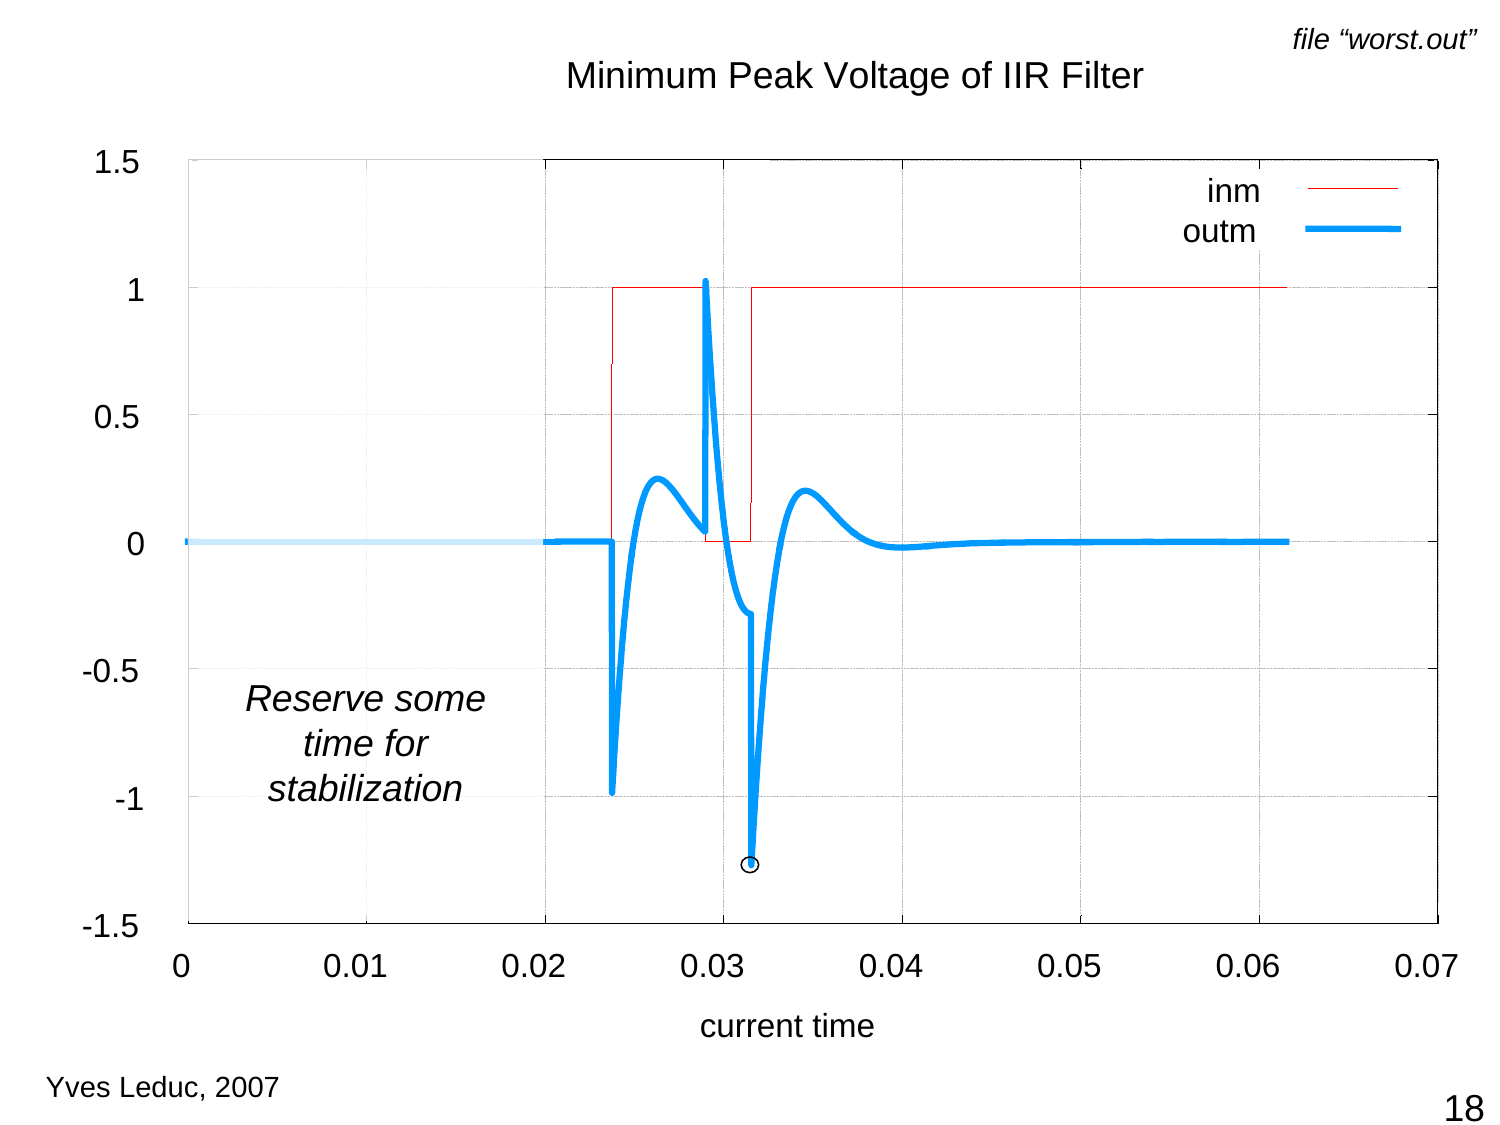

file “worst.out”
Minimum Peak Voltage of IIR Filter
 1.5
Reserve some
time for
stabilization
inm
outm
 1
 0.5
 0
-0.5
-1
-1.5
 0
 0.01
 0.02
 0.03
 0.04
 0.05
 0.06
 0.07
current time
18